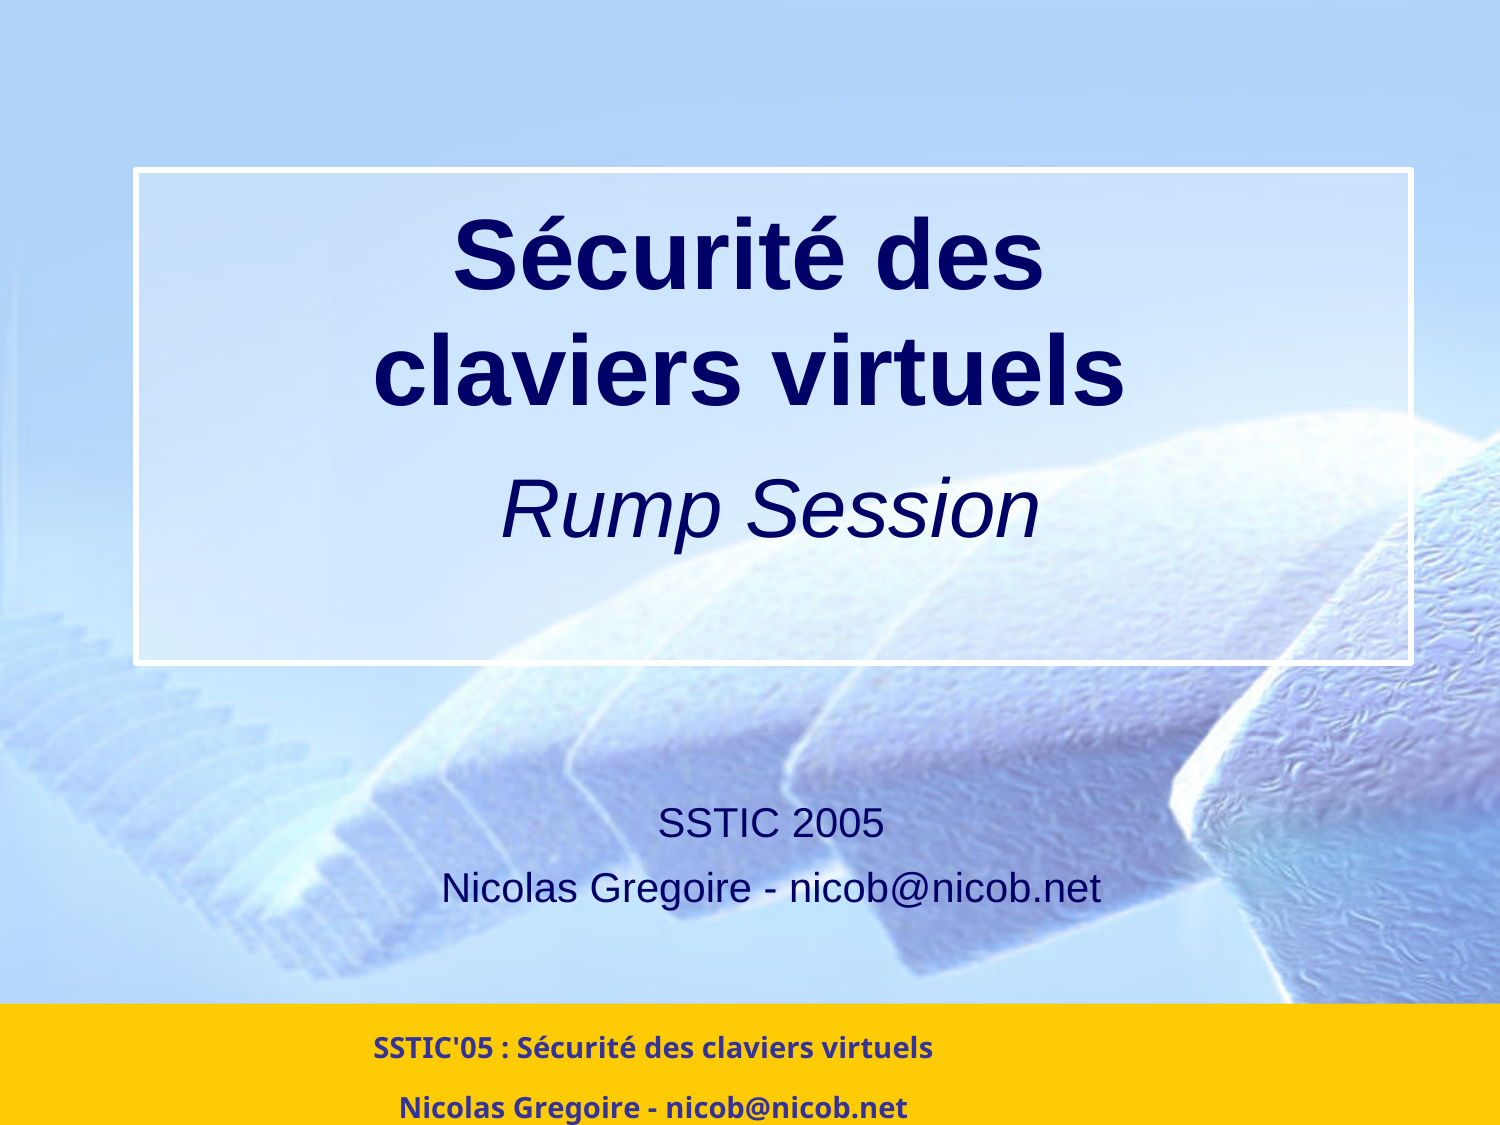

# Sécurité des claviers virtuels
Rump Session
SSTIC 2005
Nicolas Gregoire - nicob@nicob.net